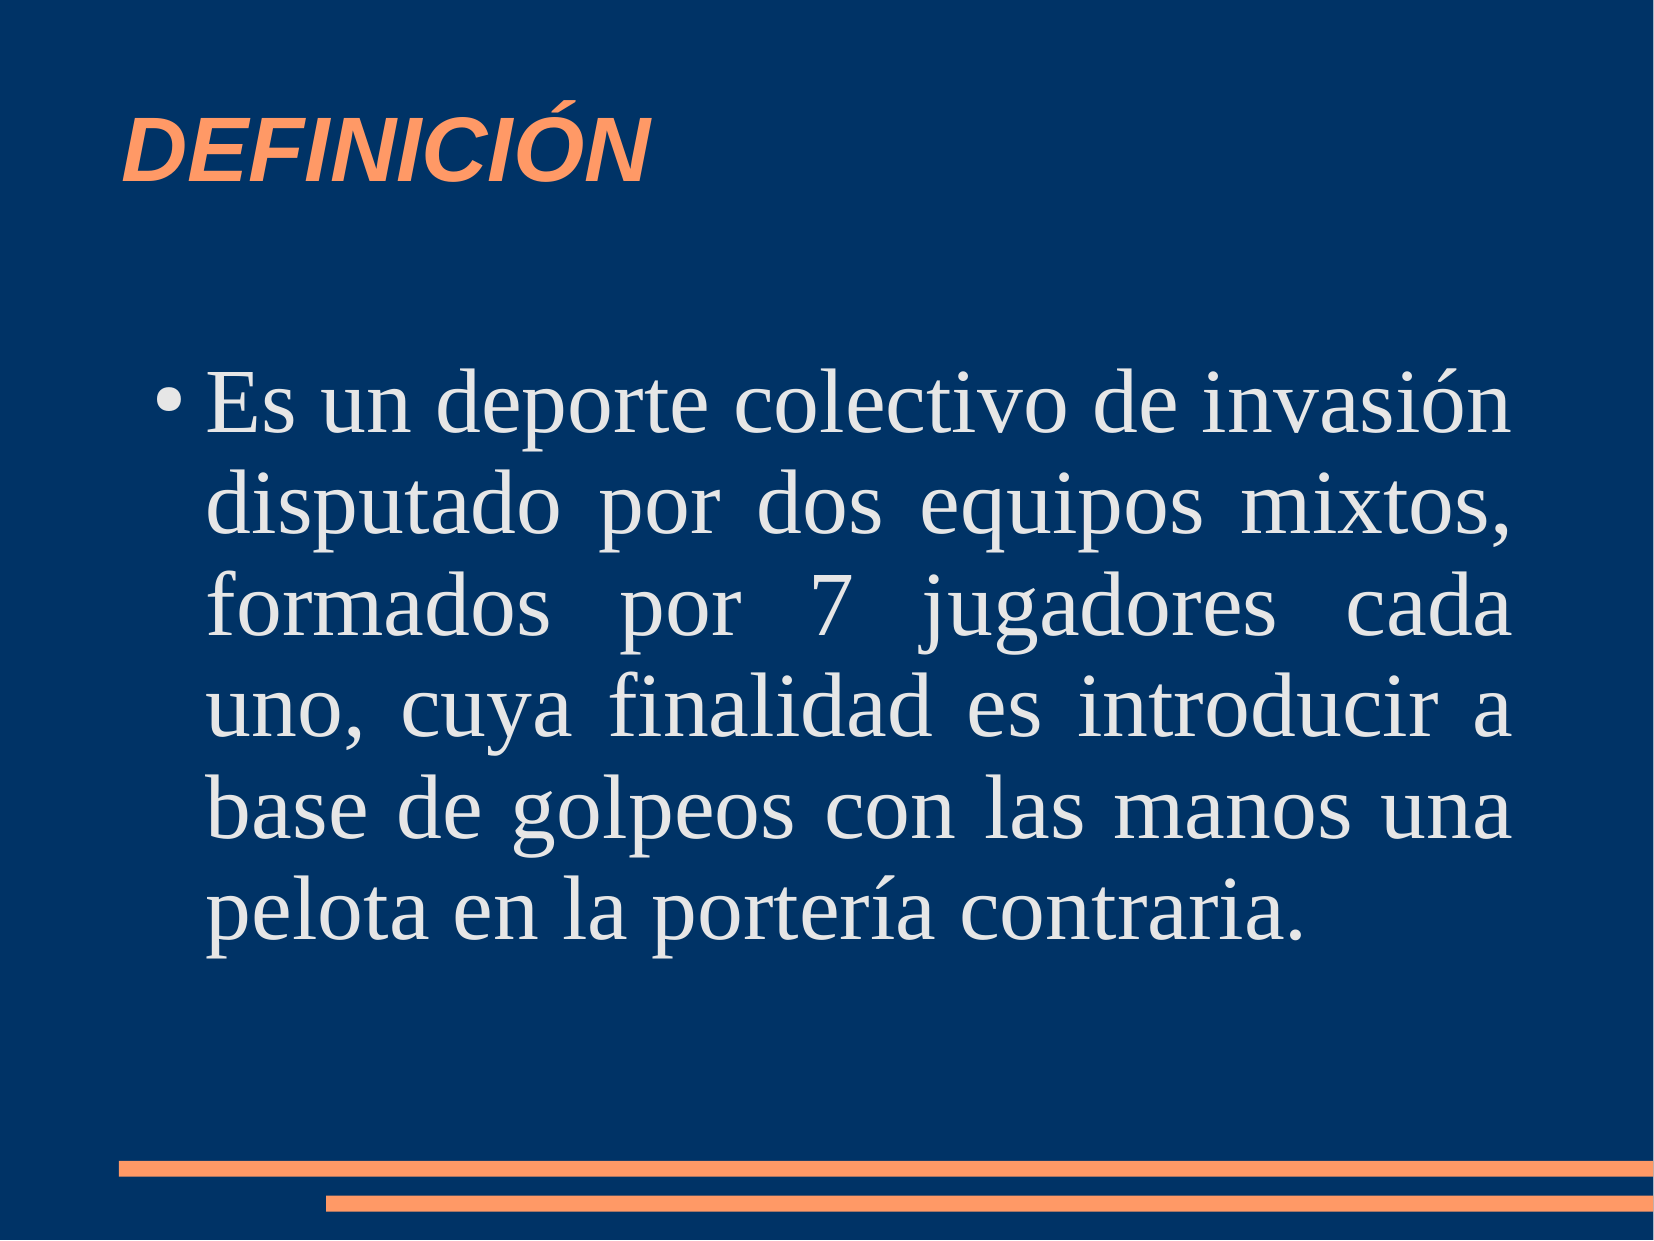

# DEFINICIÓN
Es un deporte colectivo de invasión disputado por dos equipos mixtos, formados por 7 jugadores cada uno, cuya finalidad es introducir a base de golpeos con las manos una pelota en la portería contraria.